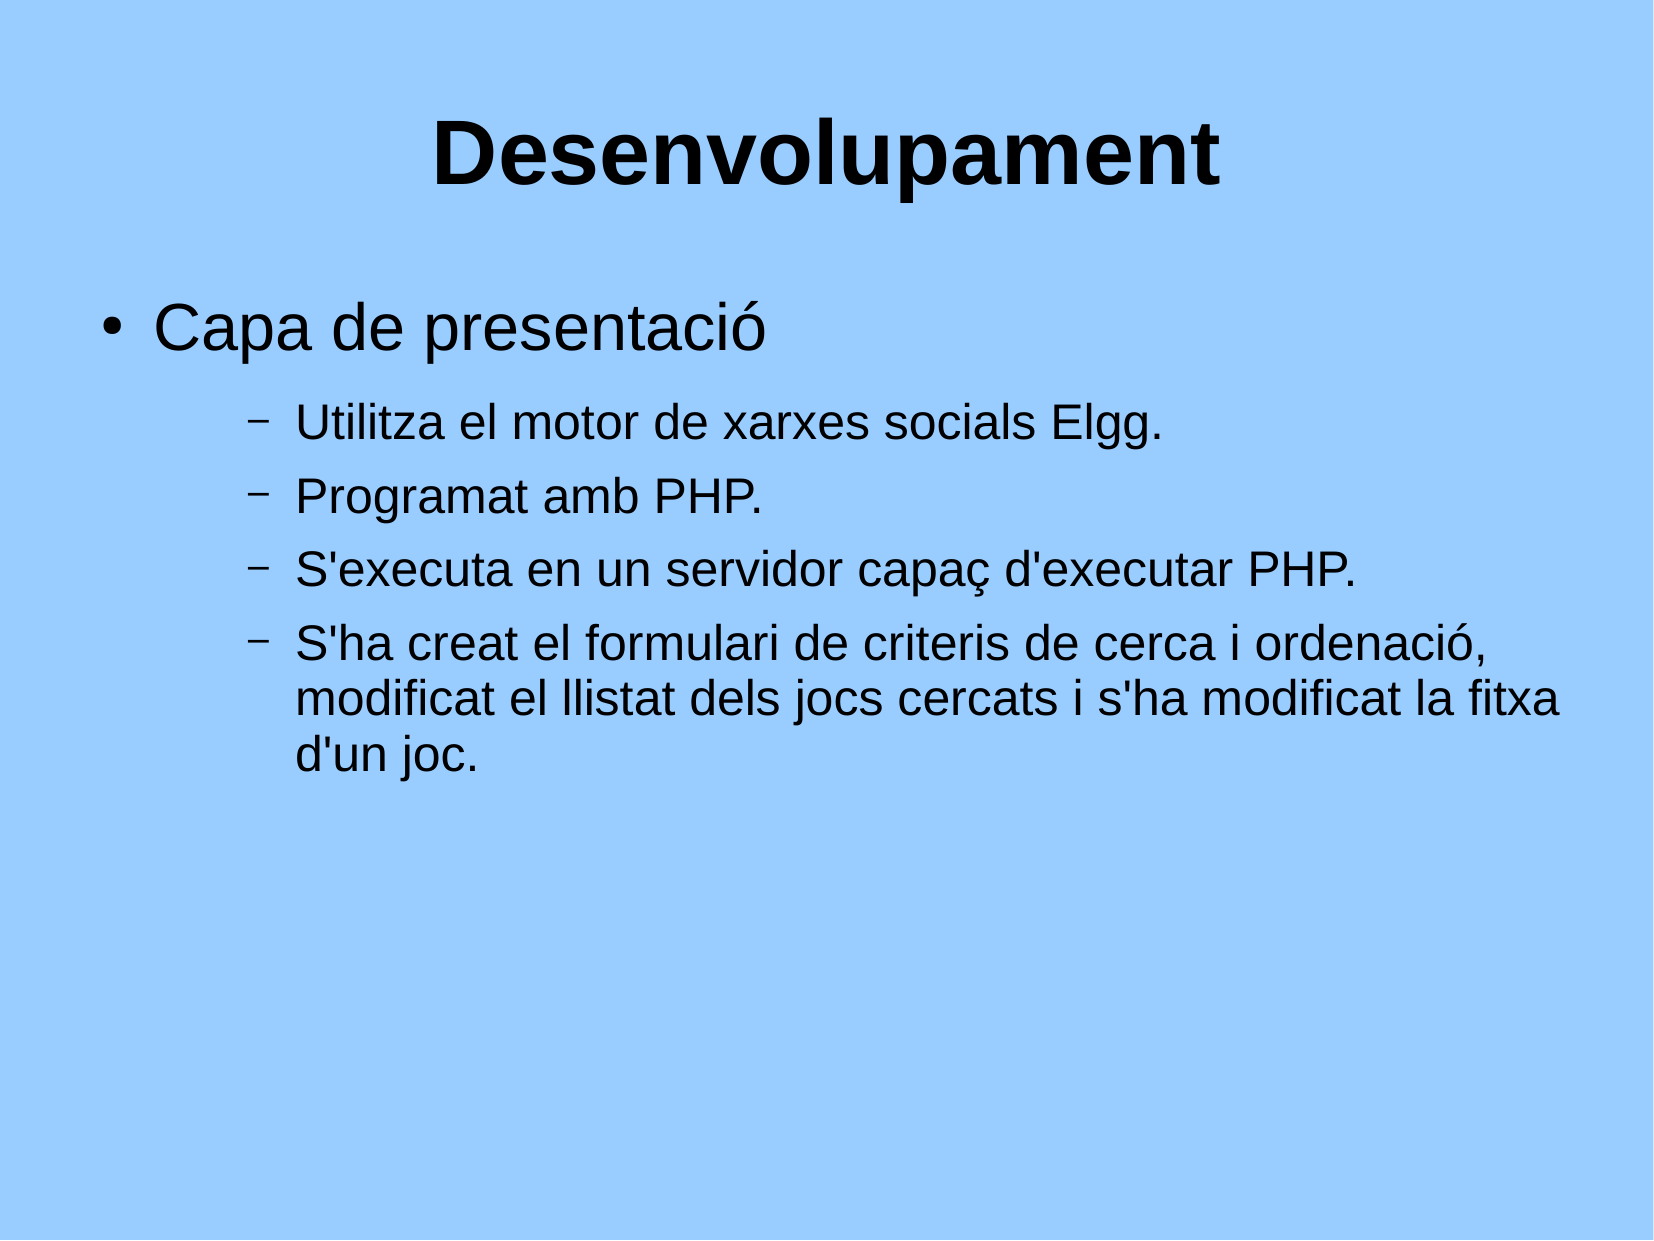

# Desenvolupament
Capa de presentació
Utilitza el motor de xarxes socials Elgg.
Programat amb PHP.
S'executa en un servidor capaç d'executar PHP.
S'ha creat el formulari de criteris de cerca i ordenació, modificat el llistat dels jocs cercats i s'ha modificat la fitxa d'un joc.